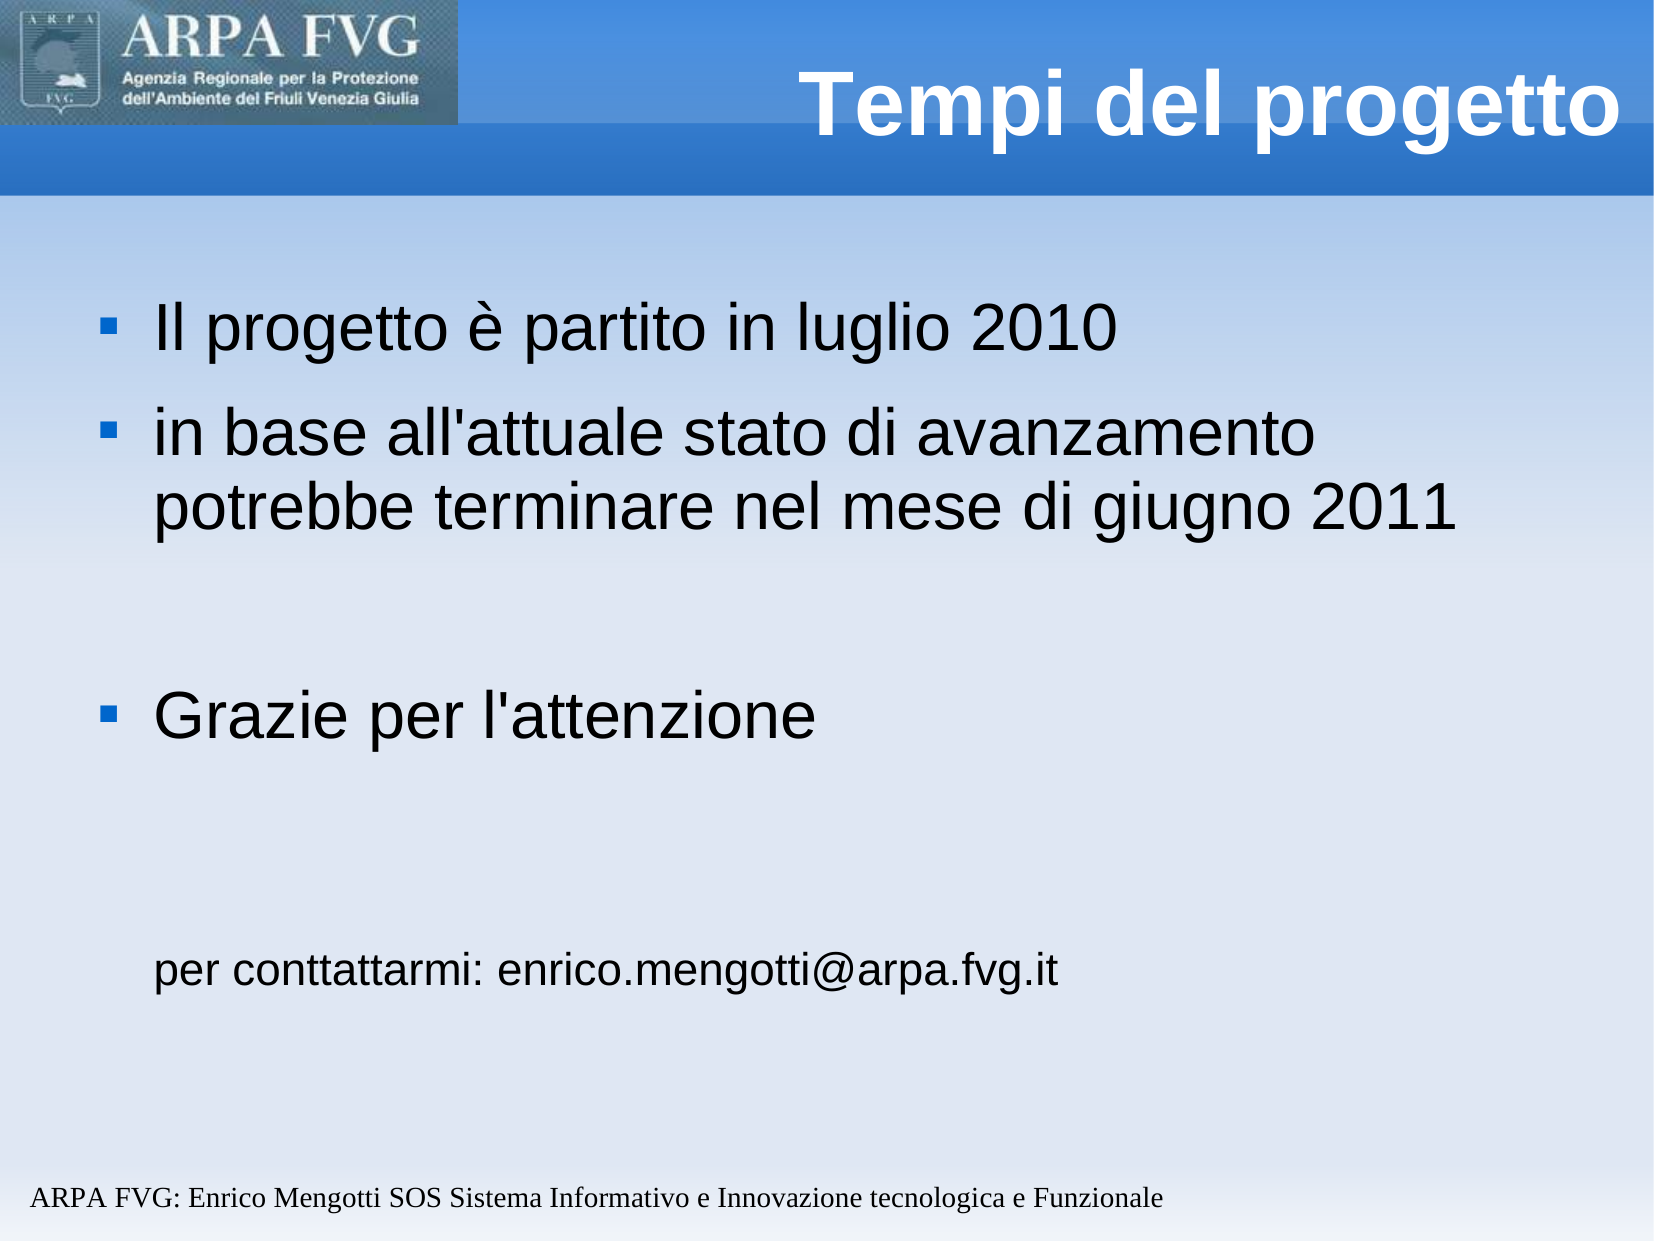

# Tempi del progetto
Il progetto è partito in luglio 2010
in base all'attuale stato di avanzamento potrebbe terminare nel mese di giugno 2011
Grazie per l'attenzione
per conttattarmi: enrico.mengotti@arpa.fvg.it